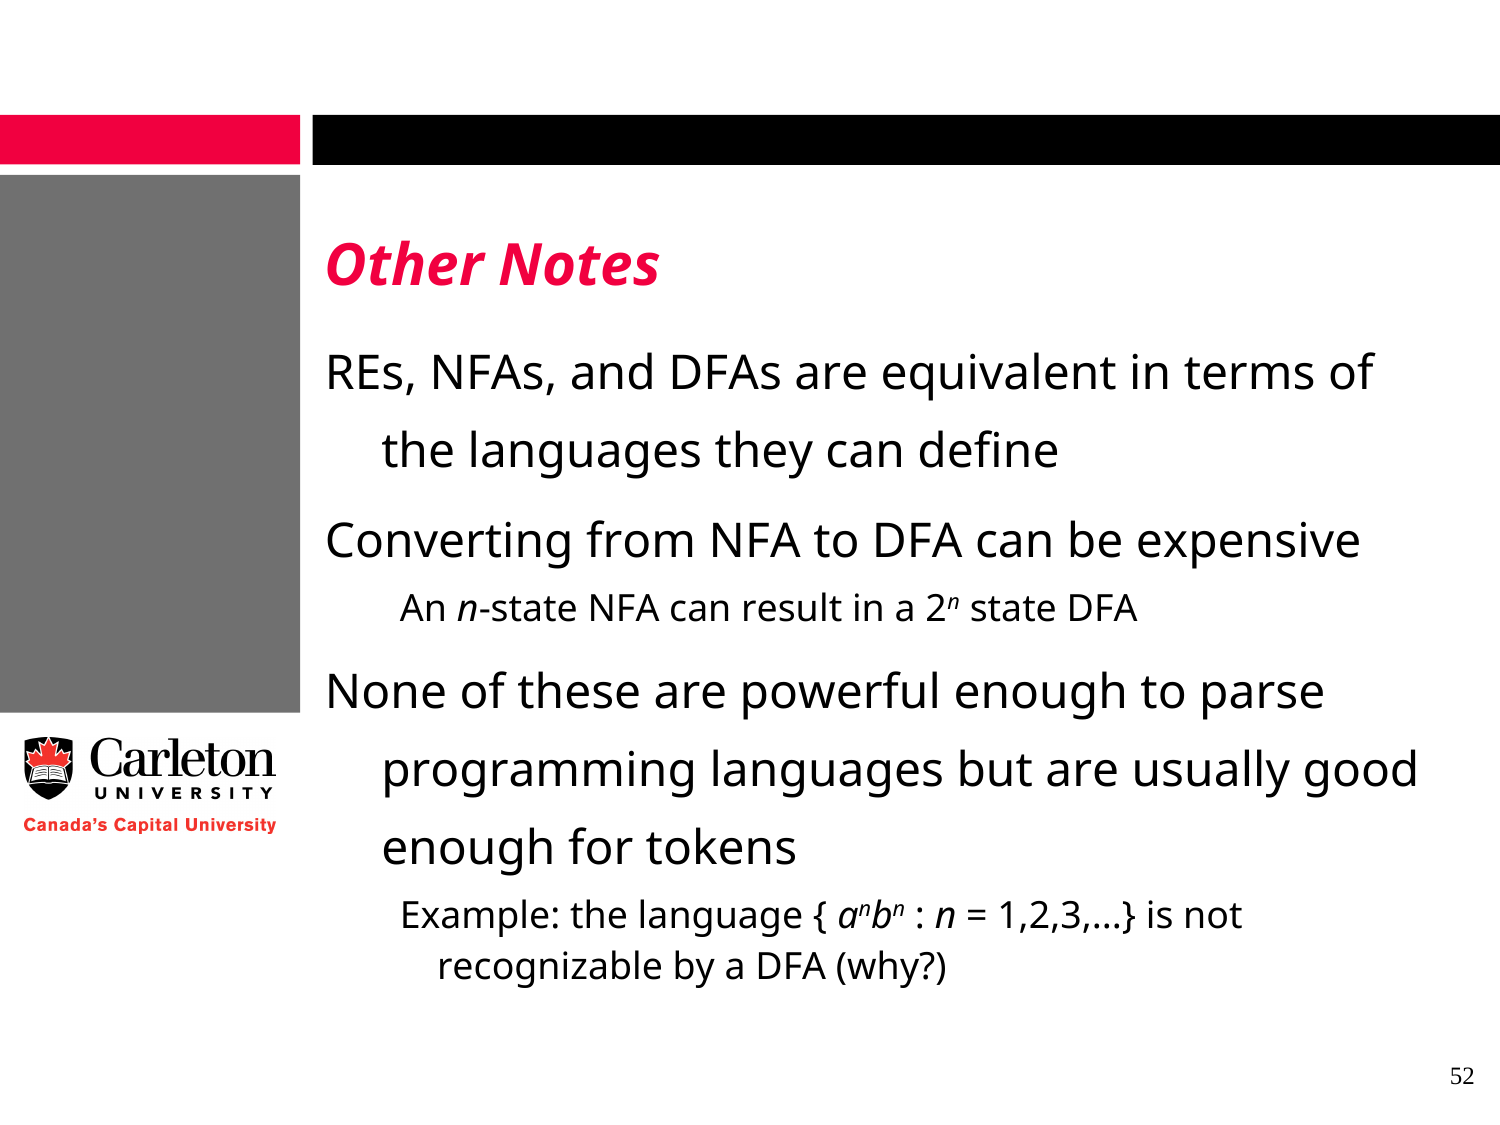

# Other Notes
REs, NFAs, and DFAs are equivalent in terms of the languages they can define
Converting from NFA to DFA can be expensive
An n-state NFA can result in a 2n state DFA
None of these are powerful enough to parse programming languages but are usually good enough for tokens
Example: the language { anbn : n = 1,2,3,...} is not recognizable by a DFA (why?)
52